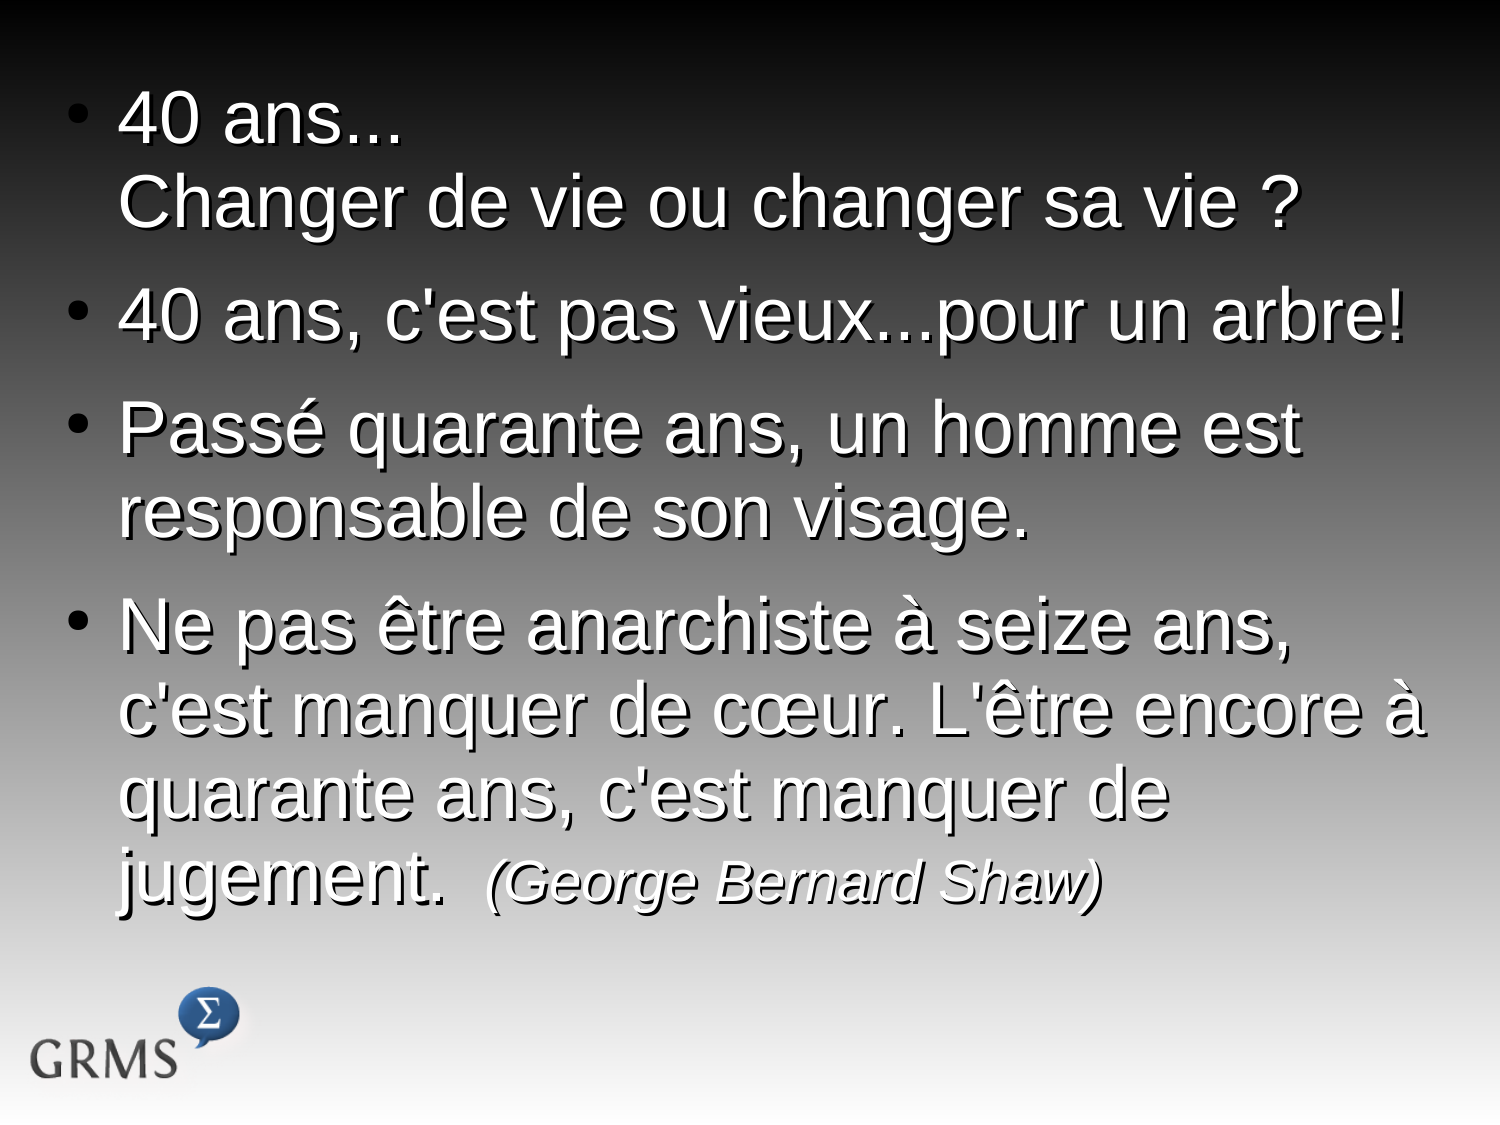

# 40 ans... Changer de vie ou changer sa vie ?
40 ans, c'est pas vieux...pour un arbre!
Passé quarante ans, un homme est responsable de son visage.
Ne pas être anarchiste à seize ans, c'est manquer de cœur. L'être encore à quarante ans, c'est manquer de jugement. (George Bernard Shaw)